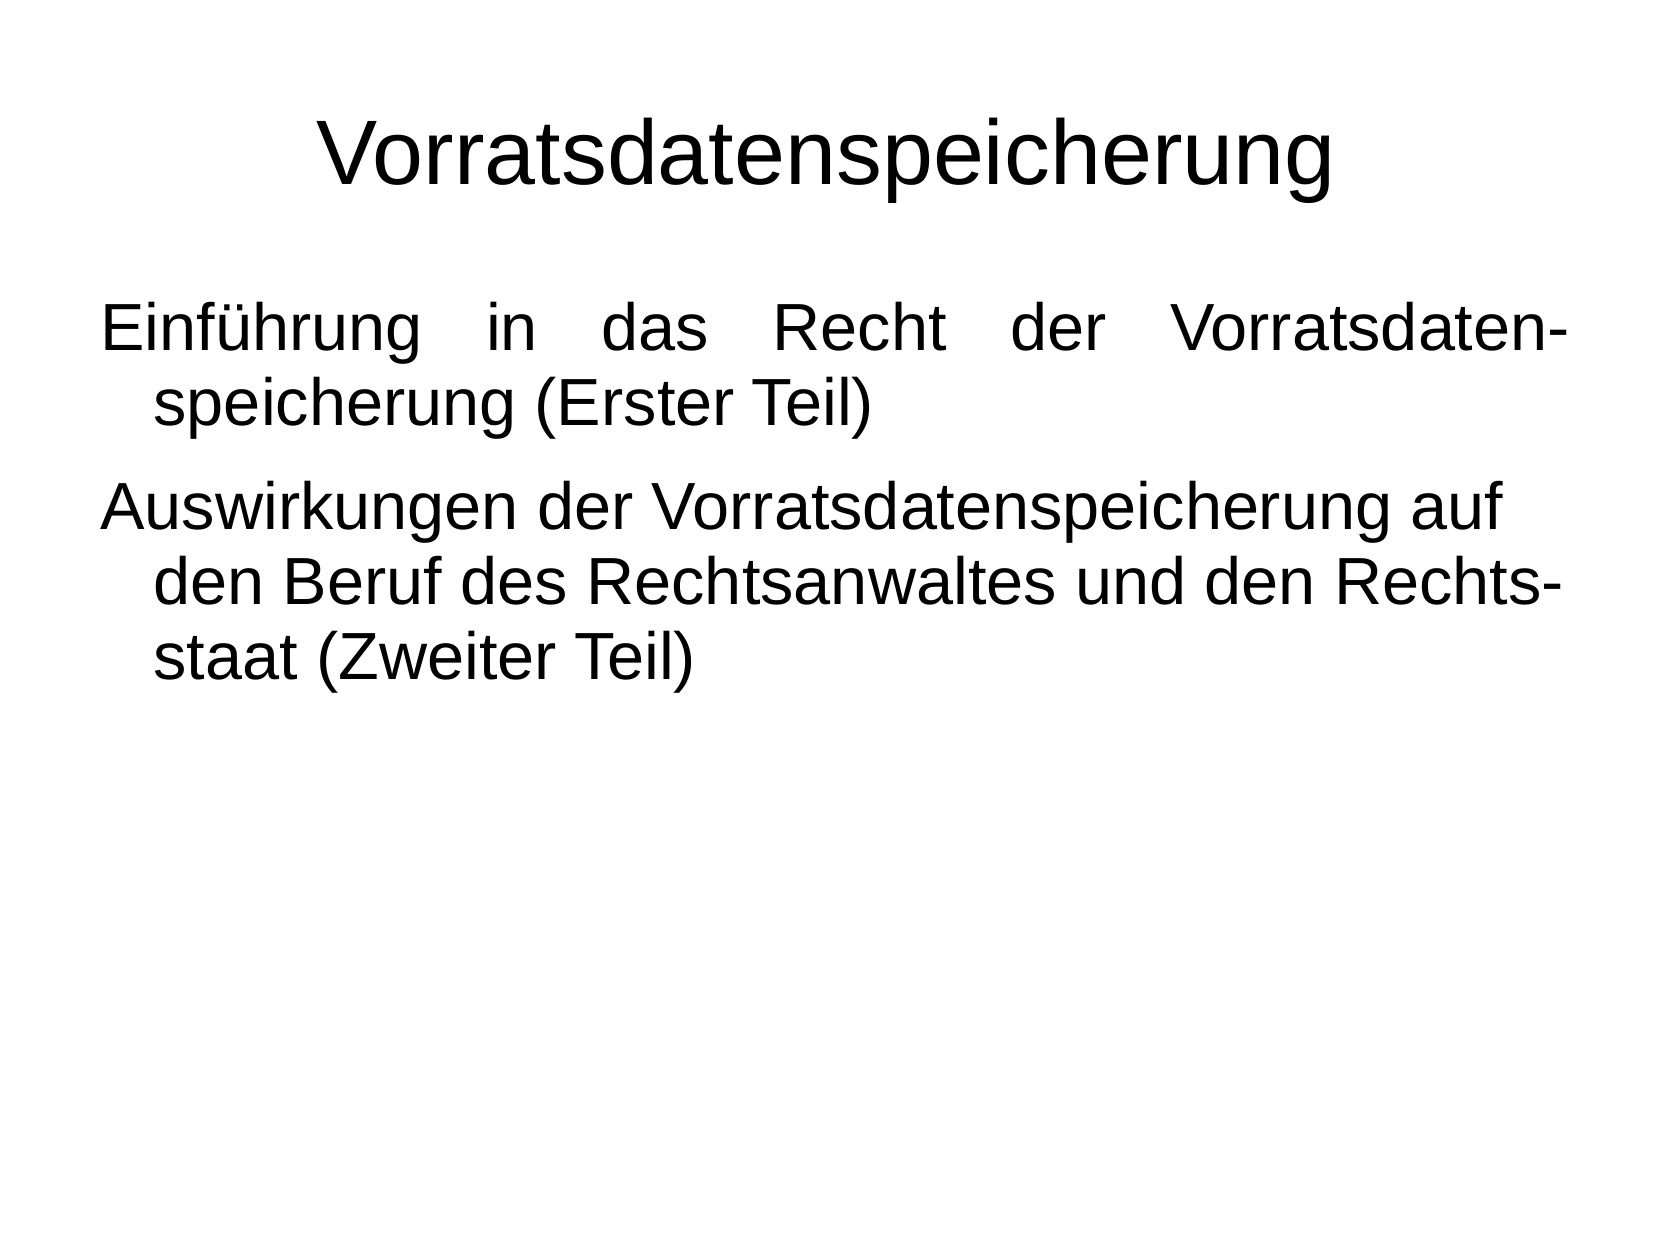

Vorratsdatenspeicherung
# Einführung in das Recht der Vorratsdaten-speicherung (Erster Teil)
Auswirkungen der Vorratsdatenspeicherung auf den Beruf des Rechtsanwaltes und den Rechts-staat (Zweiter Teil)